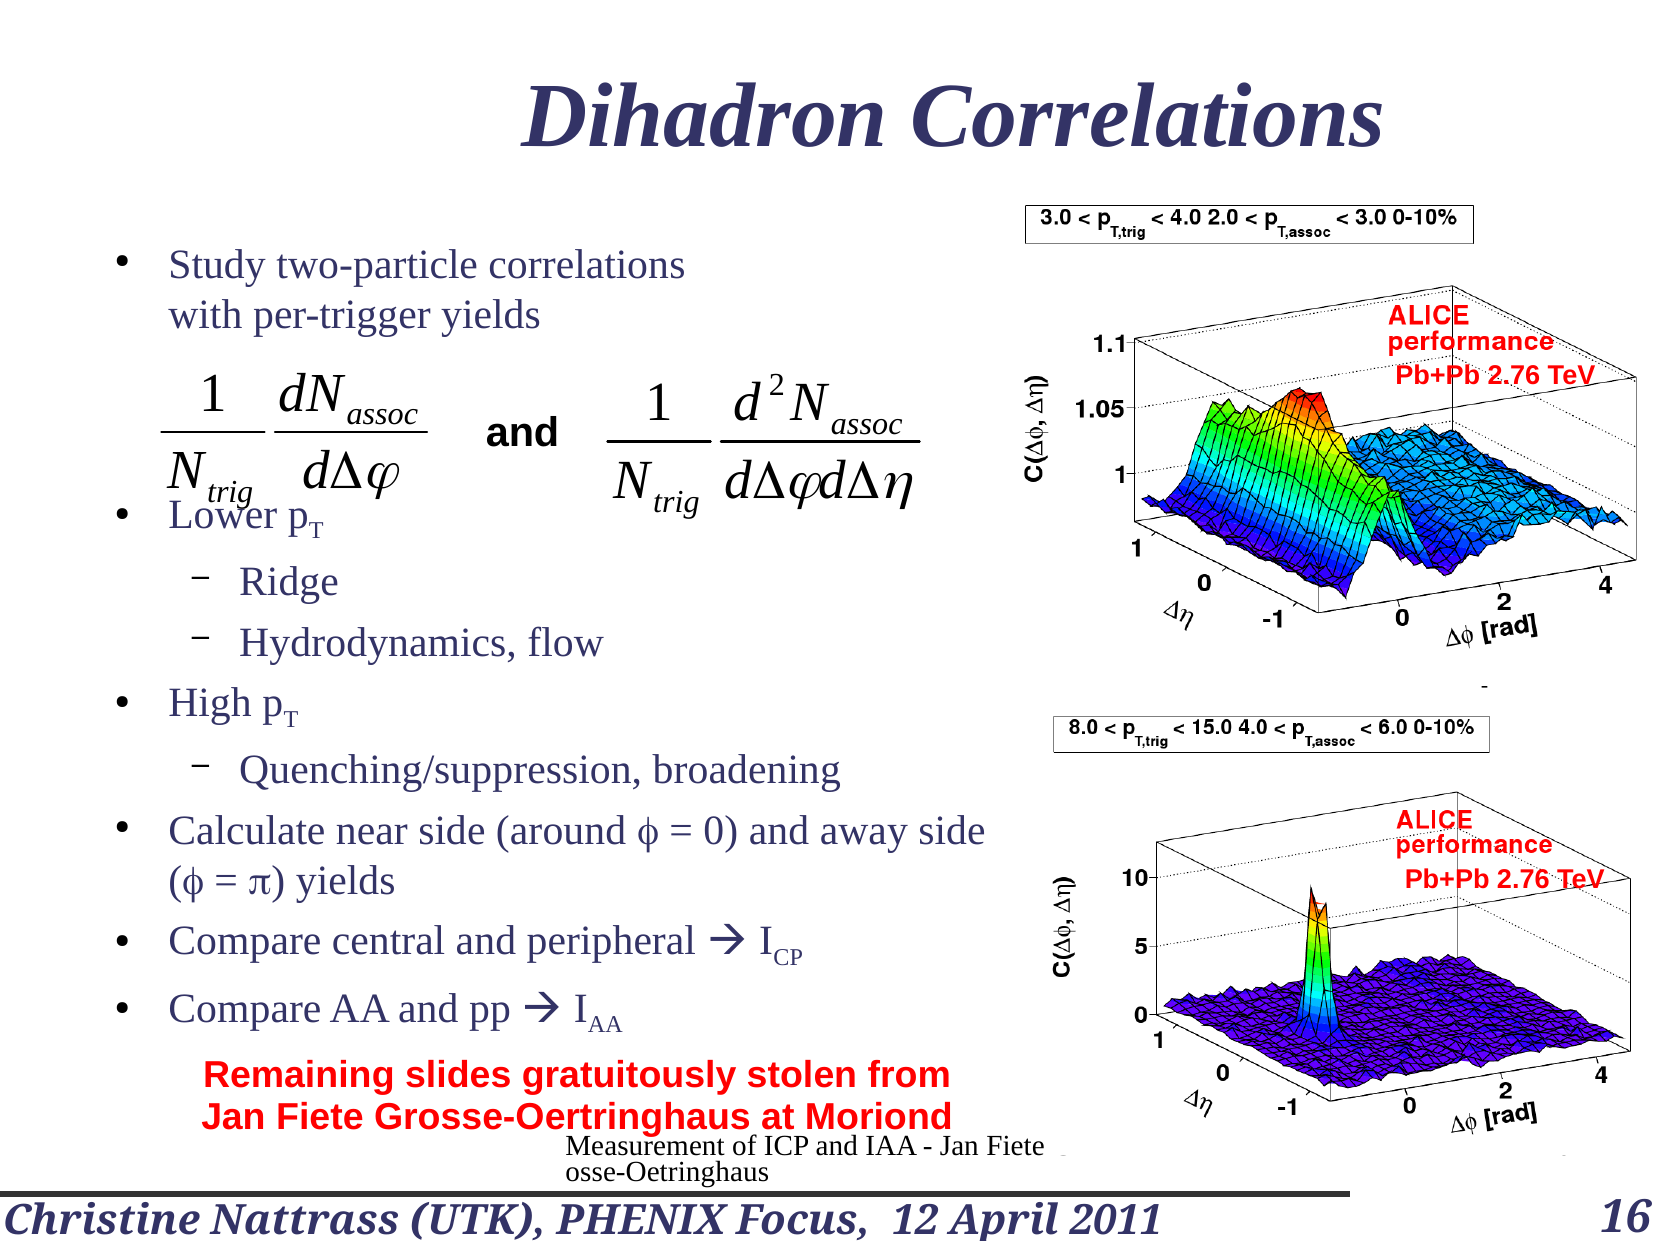

# Dihadron Correlations
Study two-particle correlations
with per-trigger yields
Lower pT
Ridge
Hydrodynamics, flow
High pT
Quenching/suppression, broadening
Calculate near side (around  = 0) and away side ( = ) yields
Compare central and peripheral  ICP
Compare AA and pp  IAA
Pb+Pb 2.76 TeV
and
trigger particle
associated particle
Pb+Pb 2.76 TeV
Remaining slides gratuitously stolen from
Jan Fiete Grosse-Oertringhaus at Moriond
Measurement of ICP and IAA - Jan Fiete Grosse-Oetringhaus
16